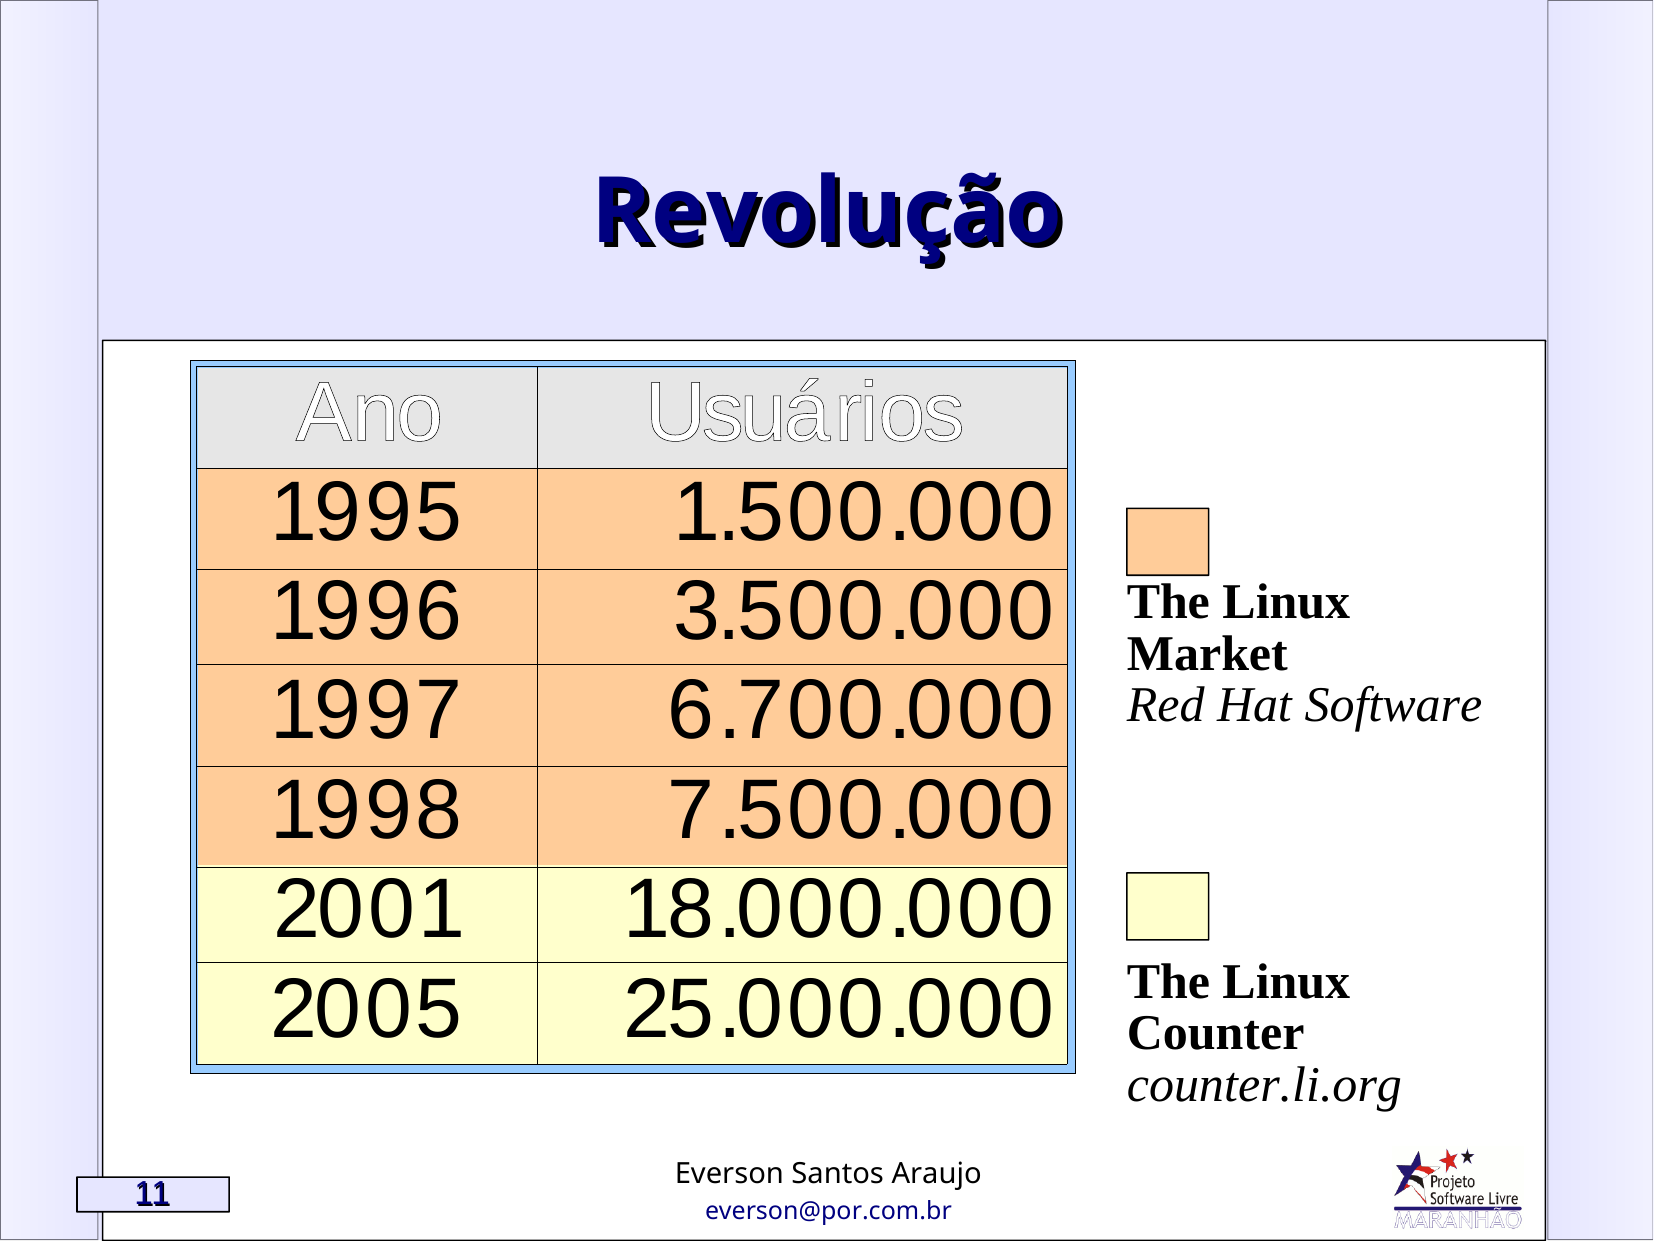

# Revolução
The Linux Market
Red Hat Software
The Linux Counter
counter.li.org